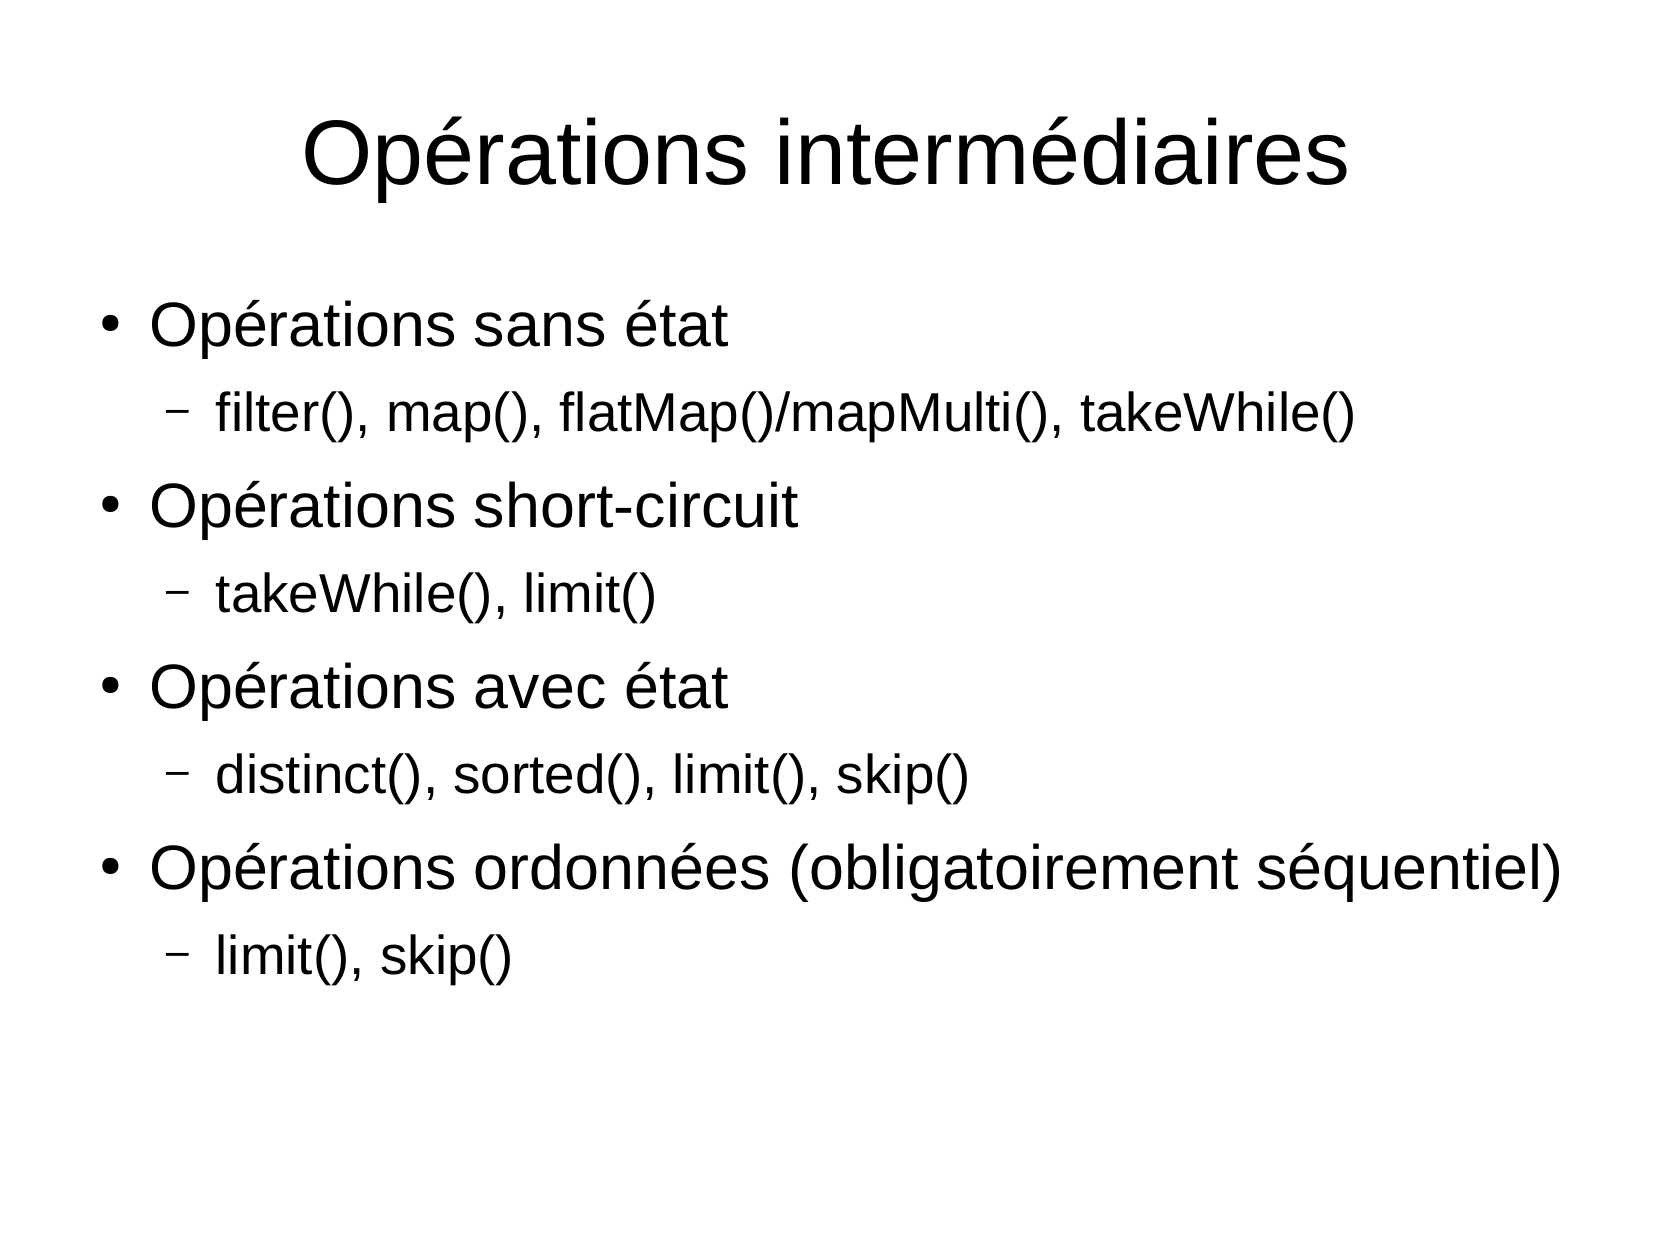

# Opérations intermédiaires
Opérations sans état
filter(), map(), flatMap()/mapMulti(), takeWhile()
Opérations short-circuit
takeWhile(), limit()
Opérations avec état
distinct(), sorted(), limit(), skip()
Opérations ordonnées (obligatoirement séquentiel)
limit(), skip()